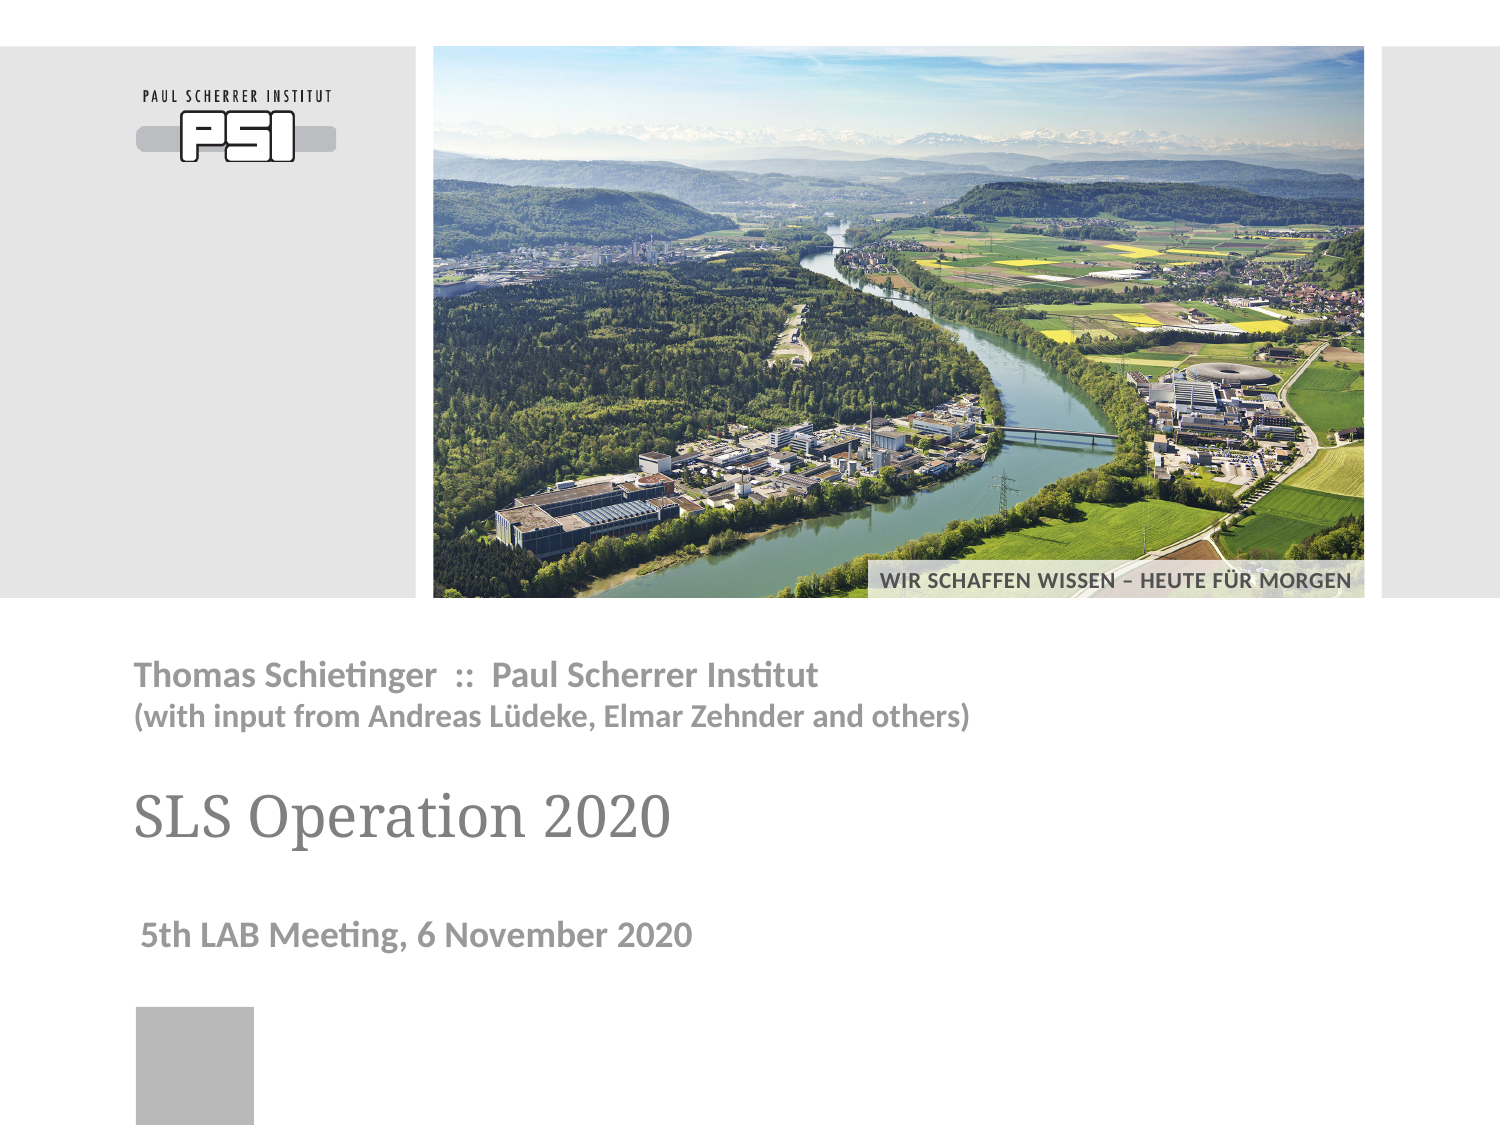

Thomas Schietinger :: Paul Scherrer Institut
(with input from Andreas Lüdeke, Elmar Zehnder and others)
# SLS Operation 2020
5th LAB Meeting, 6 November 2020